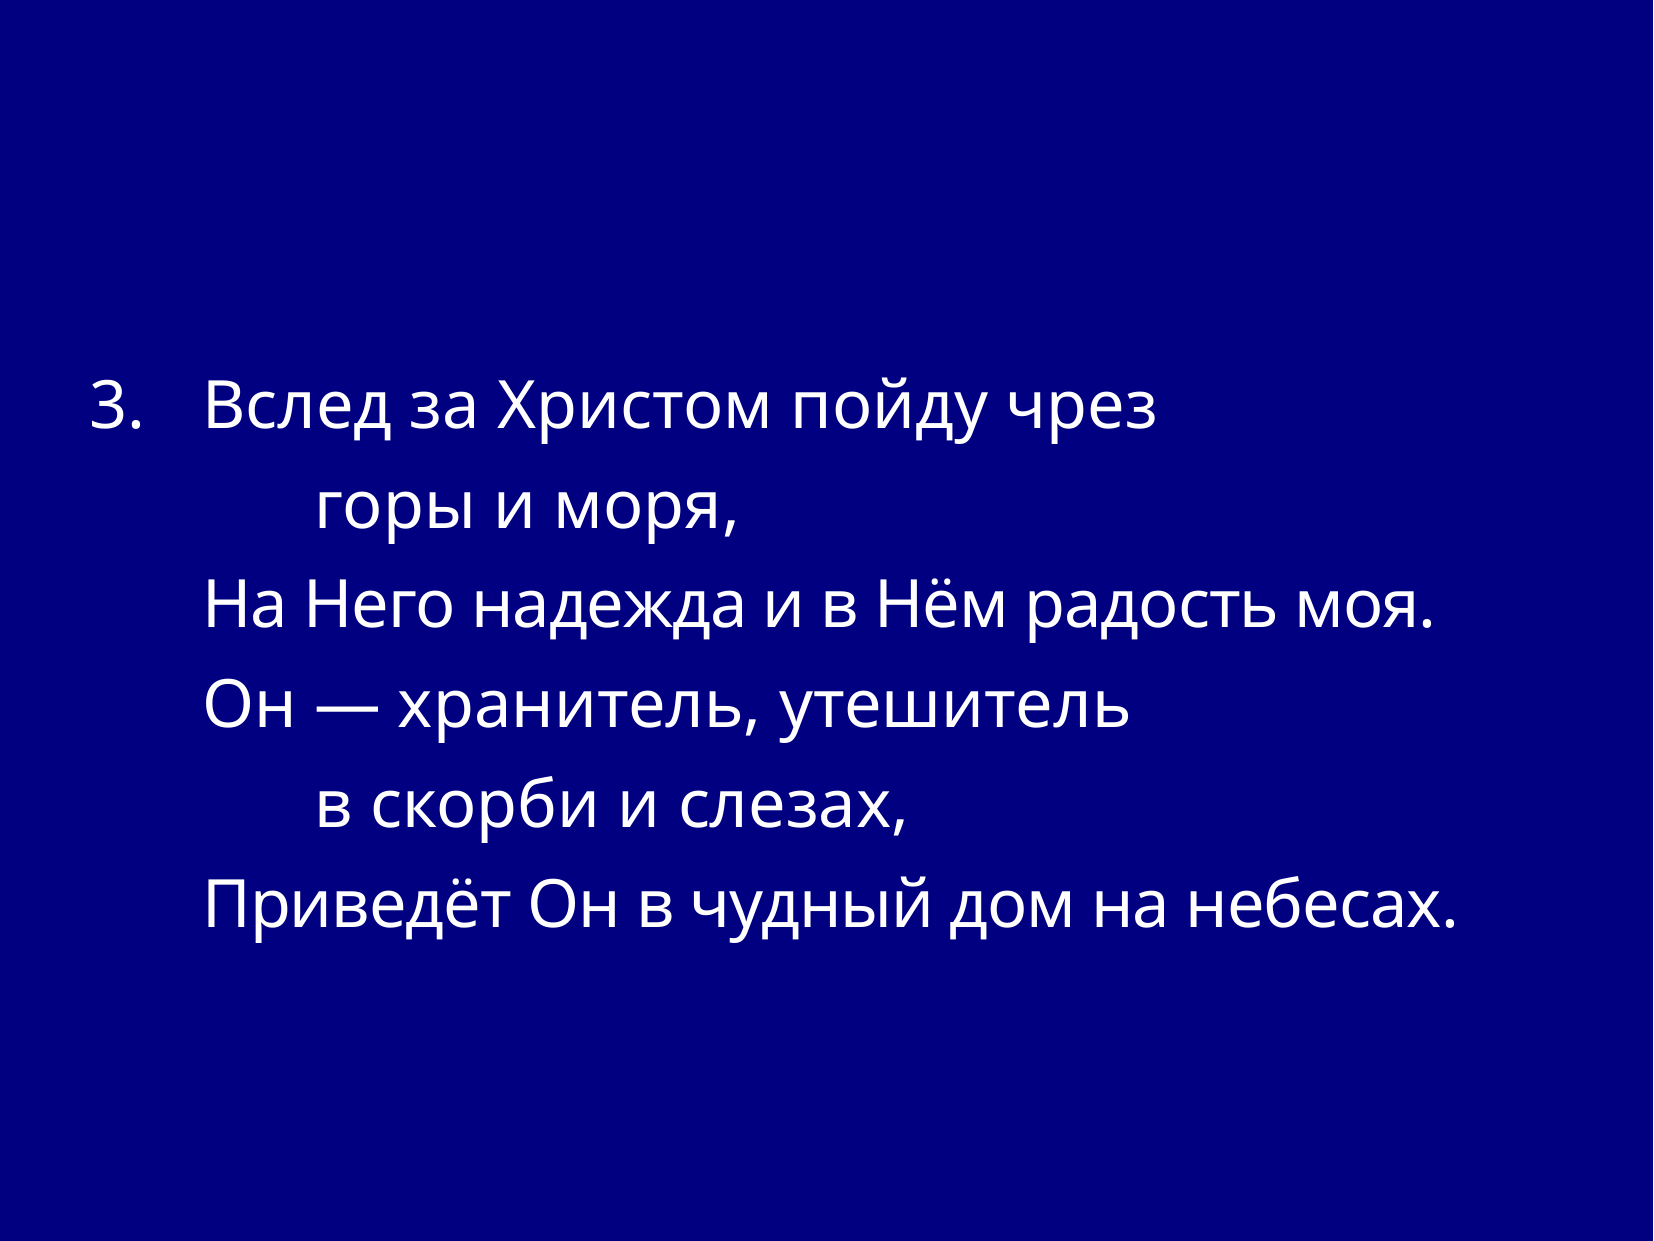

3.	Вслед за Христом пойду чрез
		горы и моря,
	На Него надежда и в Нём радость моя.
	Он — хранитель, утешитель
		в скорби и слезах,
	Приведёт Он в чудный дом на небесах.